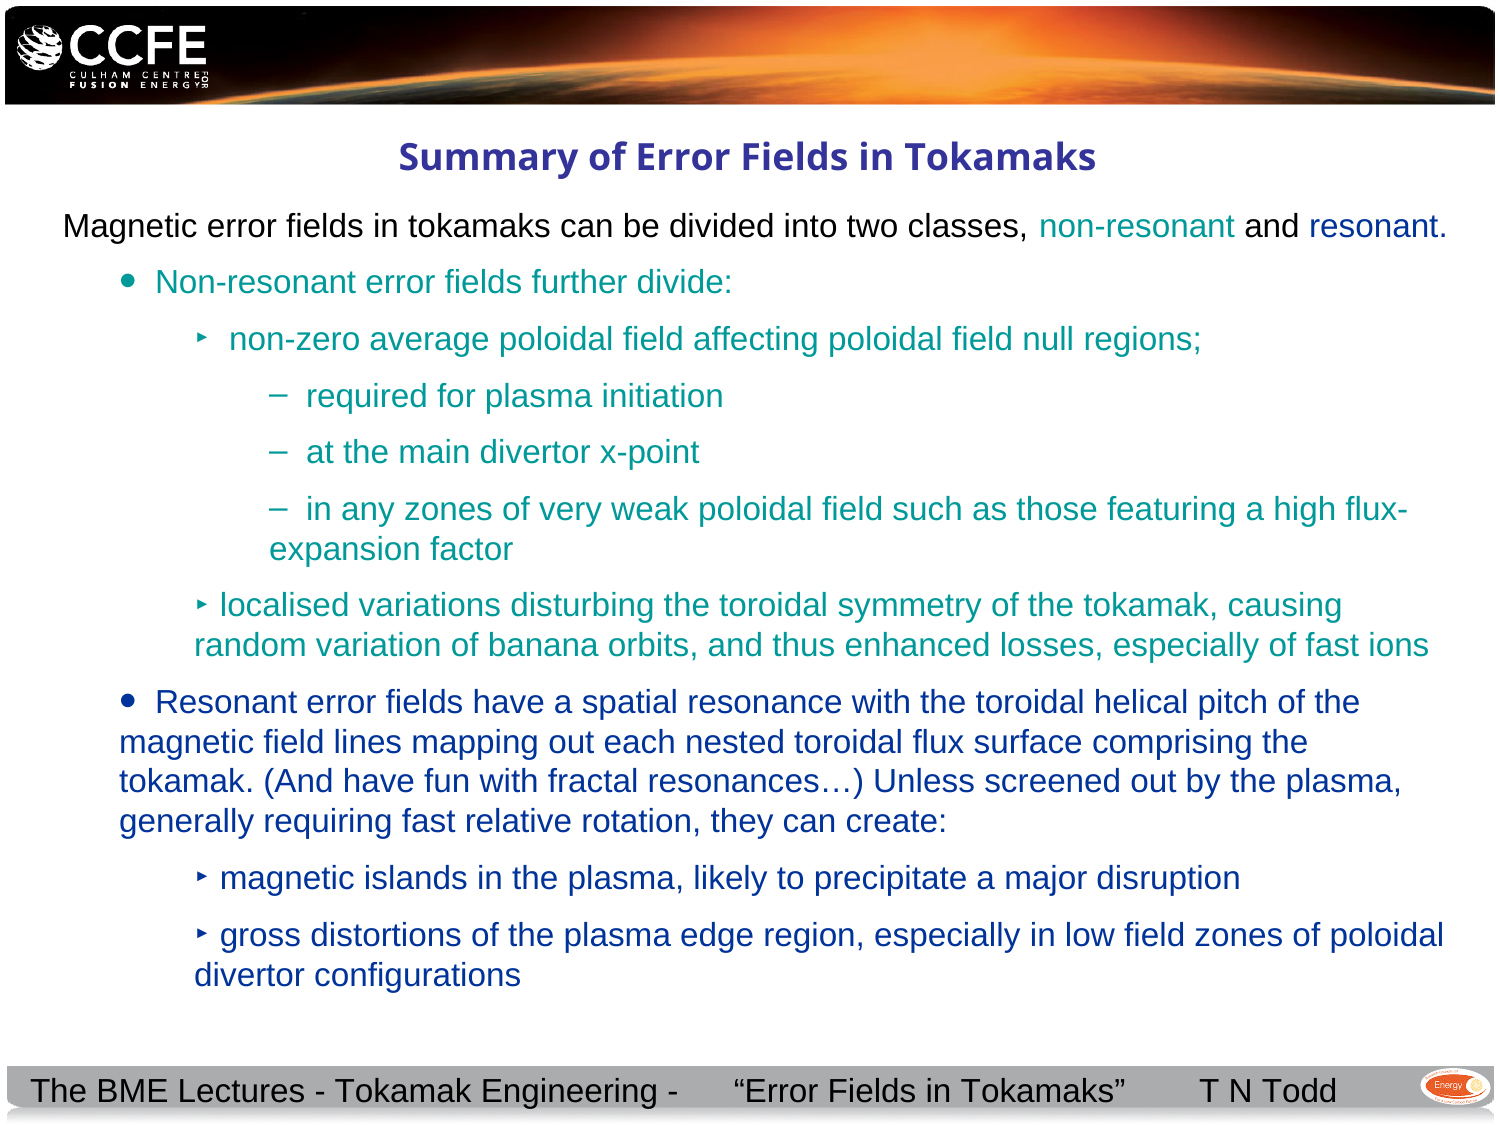

Summary of Error Fields in Tokamaks
 Magnetic error fields in tokamaks can be divided into two classes, non-resonant and resonant.
 Non-resonant error fields further divide:
 non-zero average poloidal field affecting poloidal field null regions;
 required for plasma initiation
 at the main divertor x-point
 in any zones of very weak poloidal field such as those featuring a high flux-expansion factor
 localised variations disturbing the toroidal symmetry of the tokamak, causing random variation of banana orbits, and thus enhanced losses, especially of fast ions
 Resonant error fields have a spatial resonance with the toroidal helical pitch of the magnetic field lines mapping out each nested toroidal flux surface comprising the tokamak. (And have fun with fractal resonances…) Unless screened out by the plasma, generally requiring fast relative rotation, they can create:
 magnetic islands in the plasma, likely to precipitate a major disruption
 gross distortions of the plasma edge region, especially in low field zones of poloidal divertor configurations